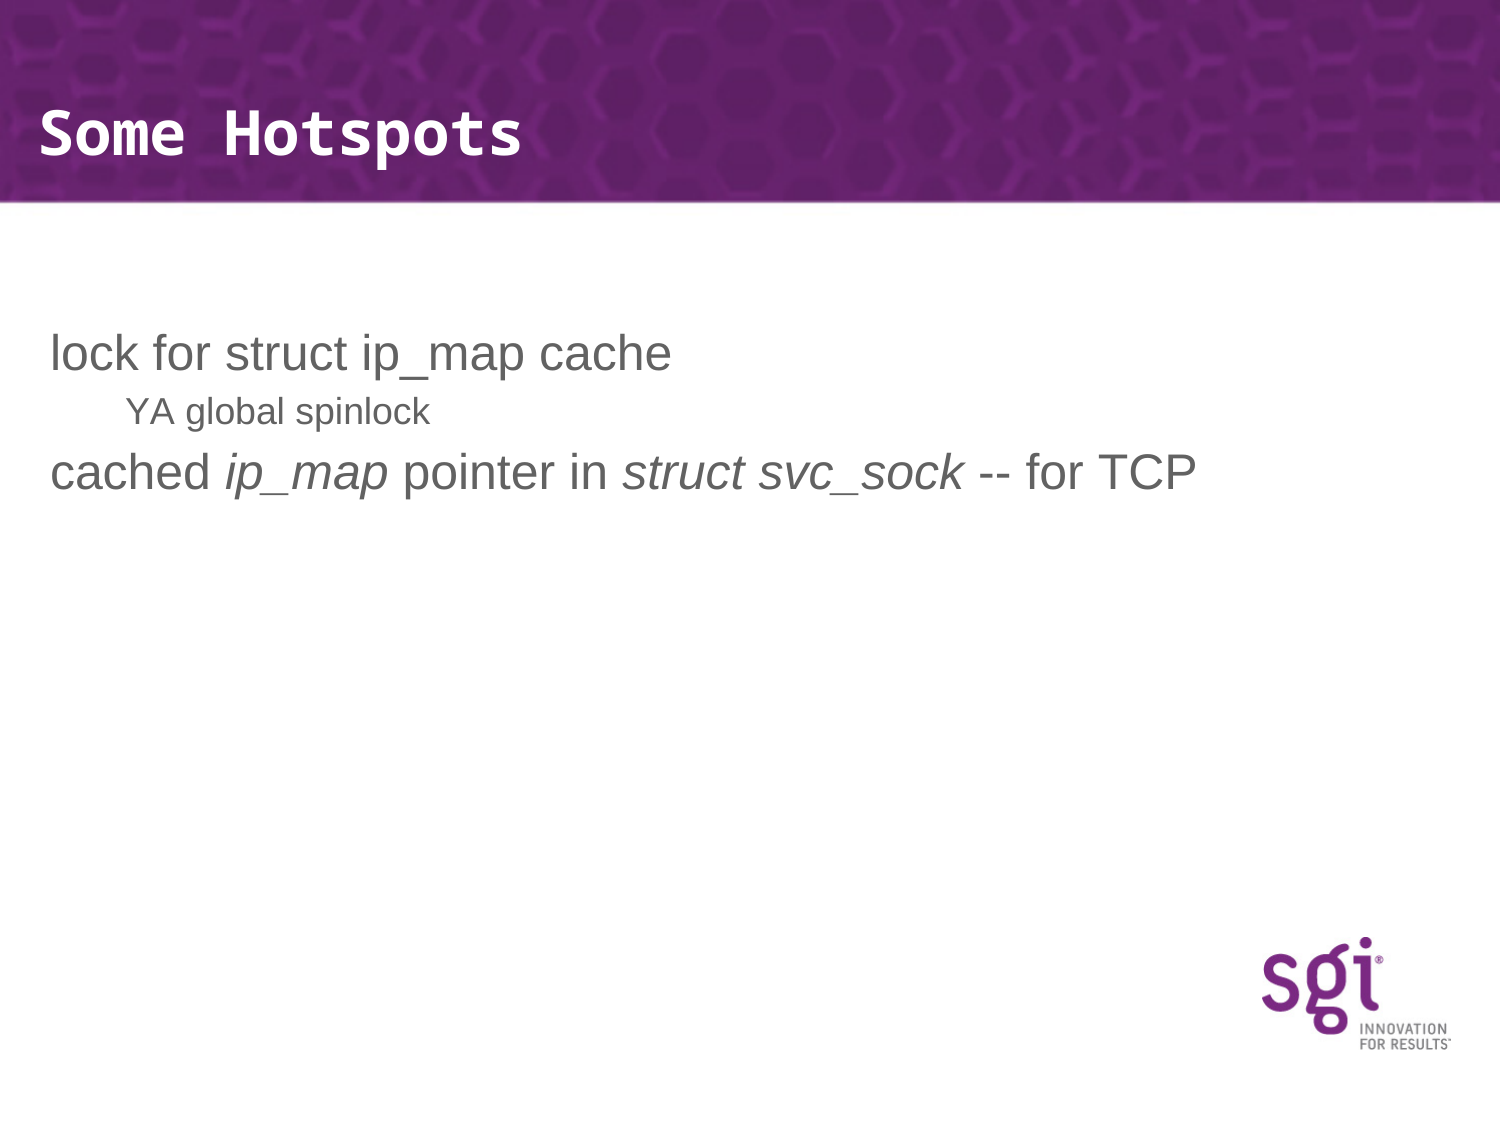

# Some Hotspots
lock for struct ip_map cache
YA global spinlock
cached ip_map pointer in struct svc_sock -- for TCP